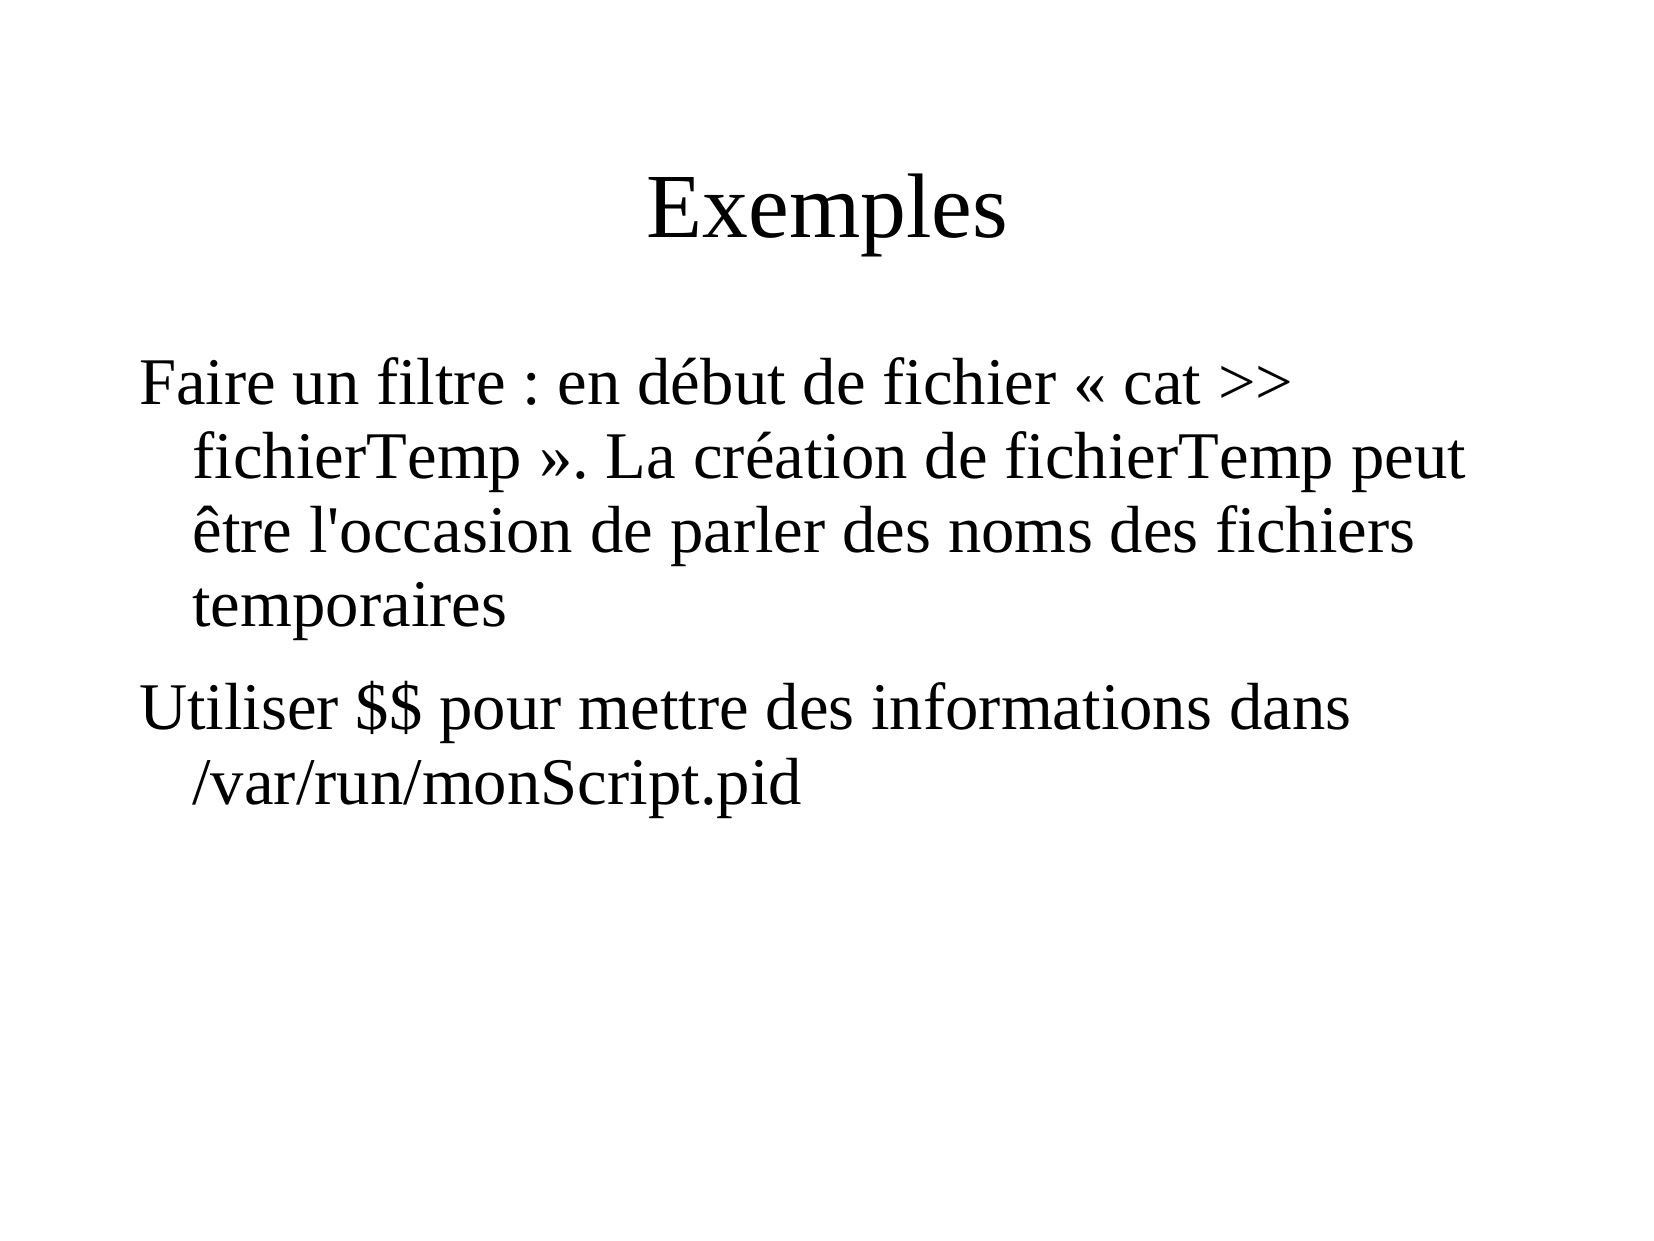

# Exemples
Faire un filtre : en début de fichier « cat >> fichierTemp ». La création de fichierTemp peut être l'occasion de parler des noms des fichiers temporaires
Utiliser $$ pour mettre des informations dans /var/run/monScript.pid